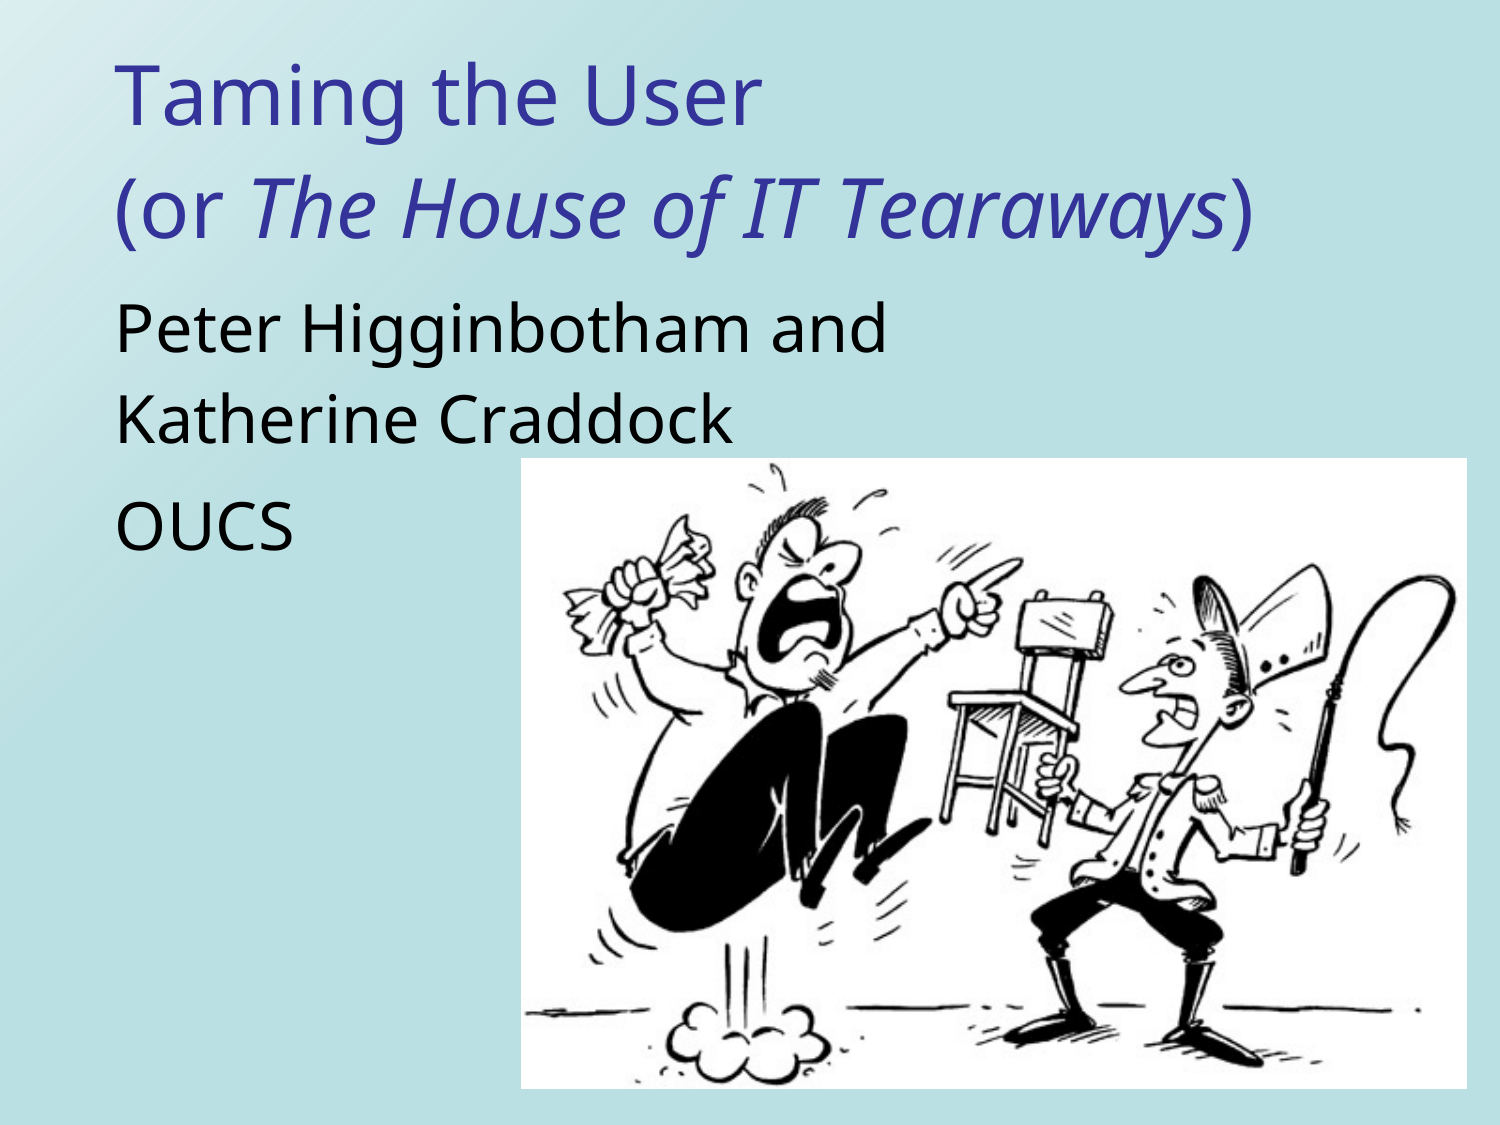

# Taming the User (or The House of IT Tearaways)
Peter Higginbotham and Katherine Craddock
OUCS